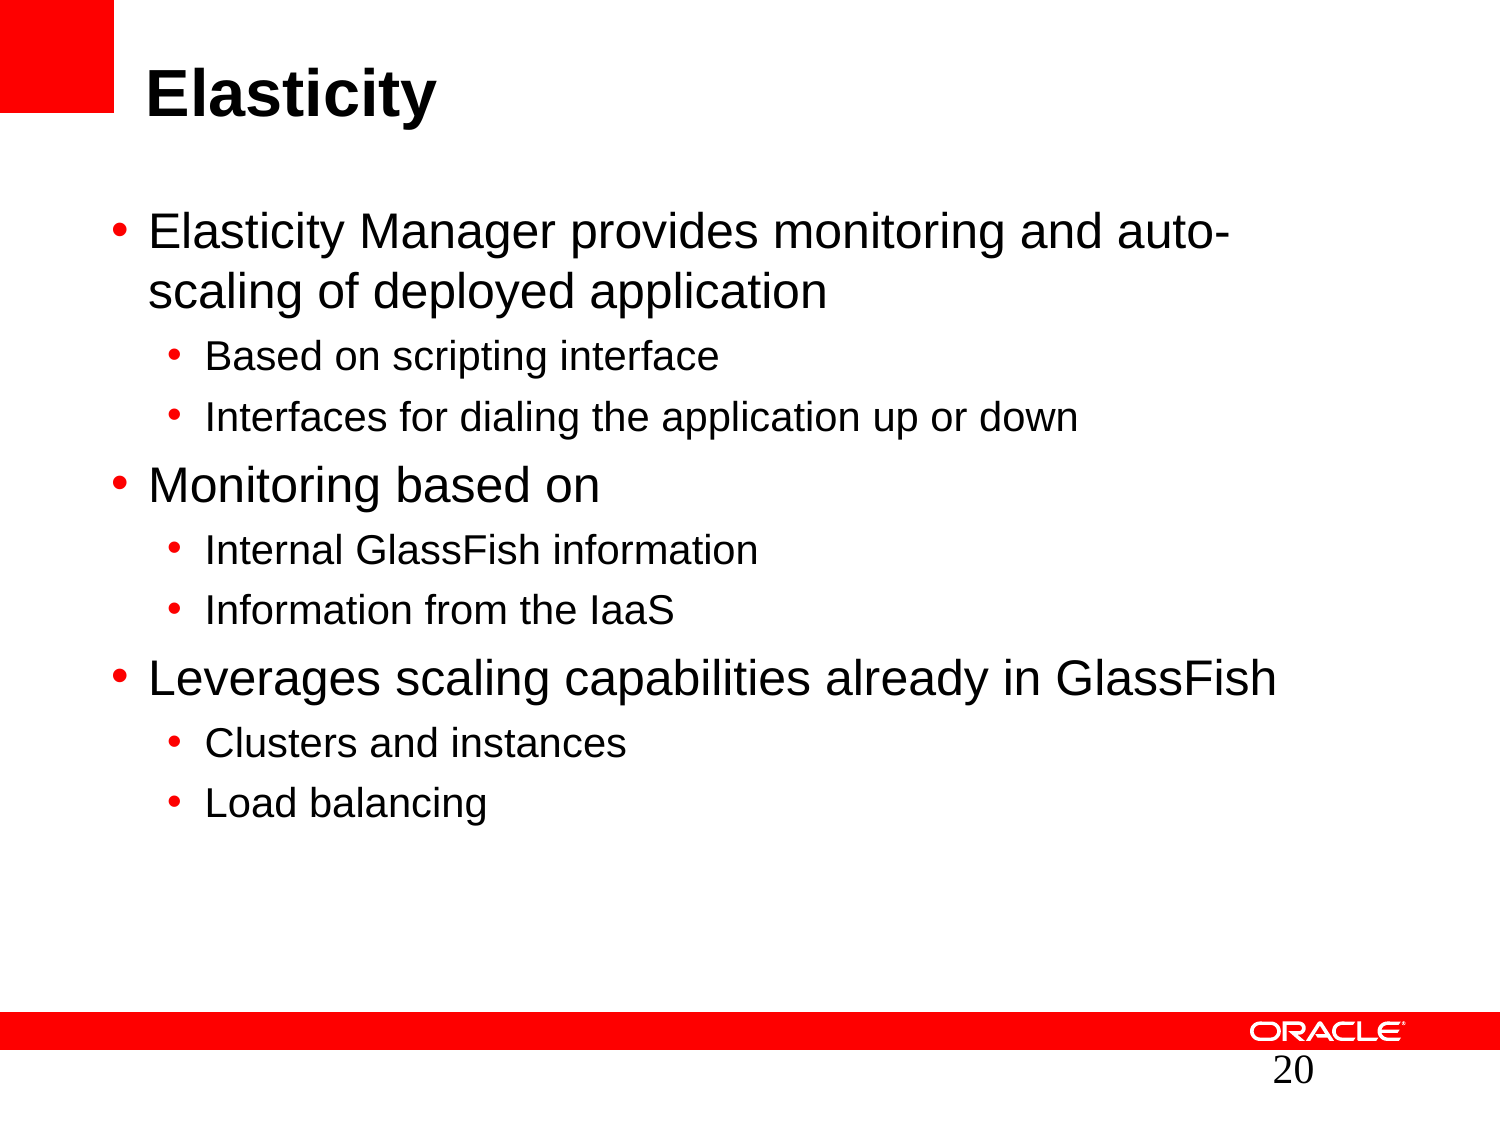

# Elasticity
Elasticity Manager provides monitoring and auto-scaling of deployed application
Based on scripting interface
Interfaces for dialing the application up or down
Monitoring based on
Internal GlassFish information
Information from the IaaS
Leverages scaling capabilities already in GlassFish
Clusters and instances
Load balancing
20